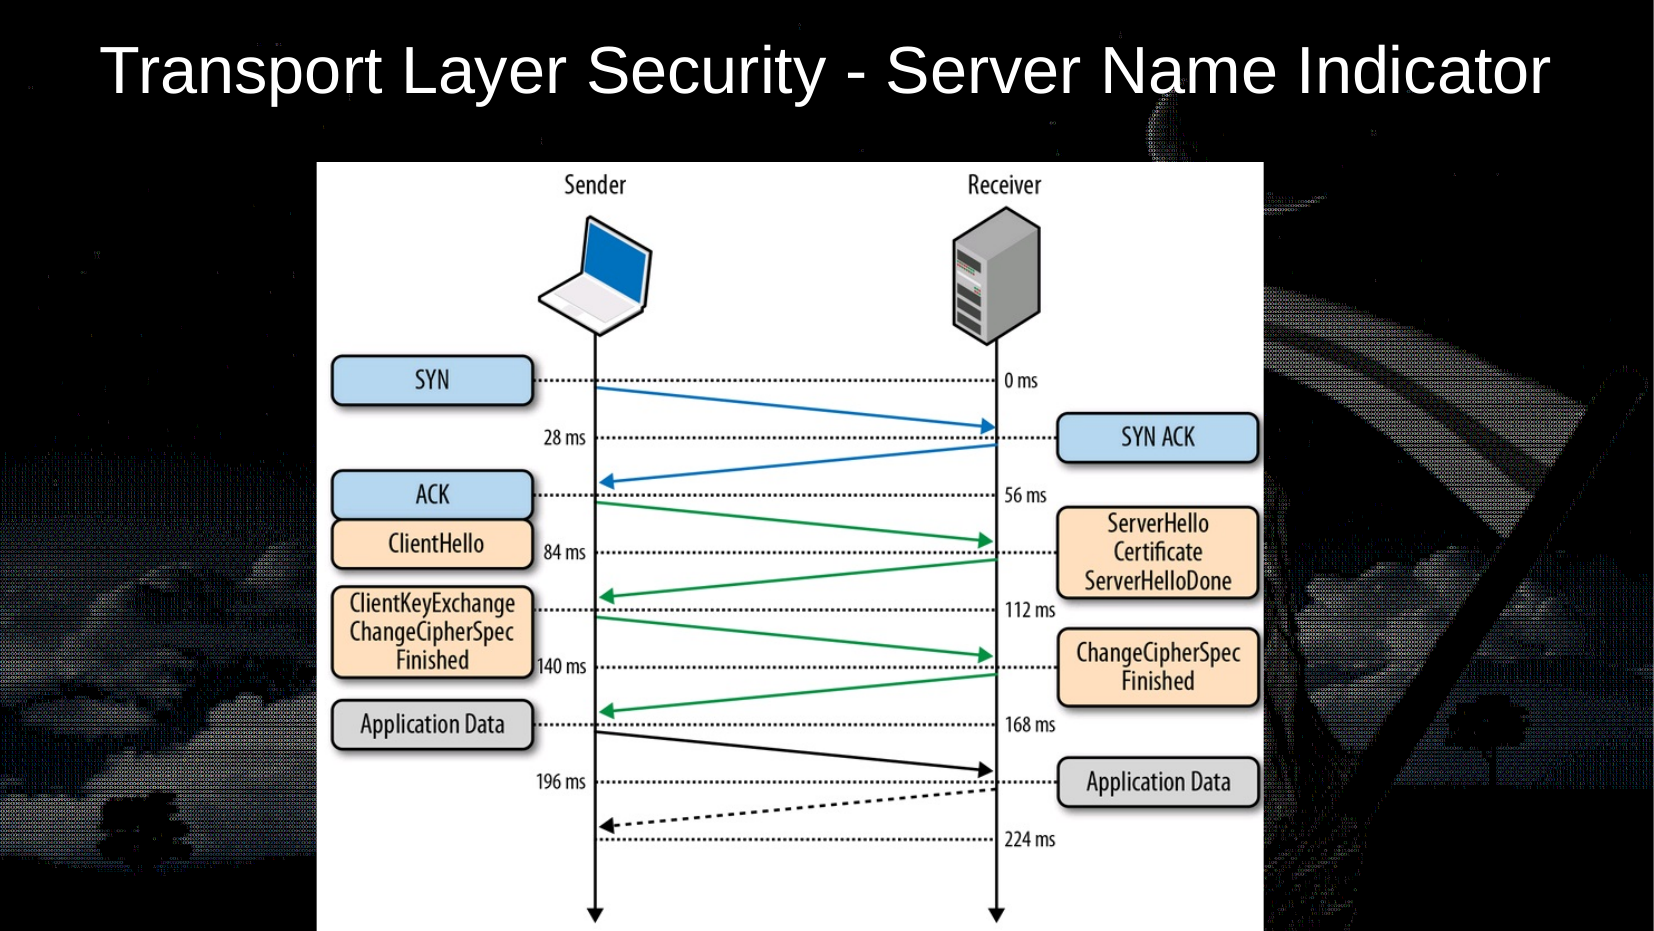

# Transport Layer Security - Server Name Indicator